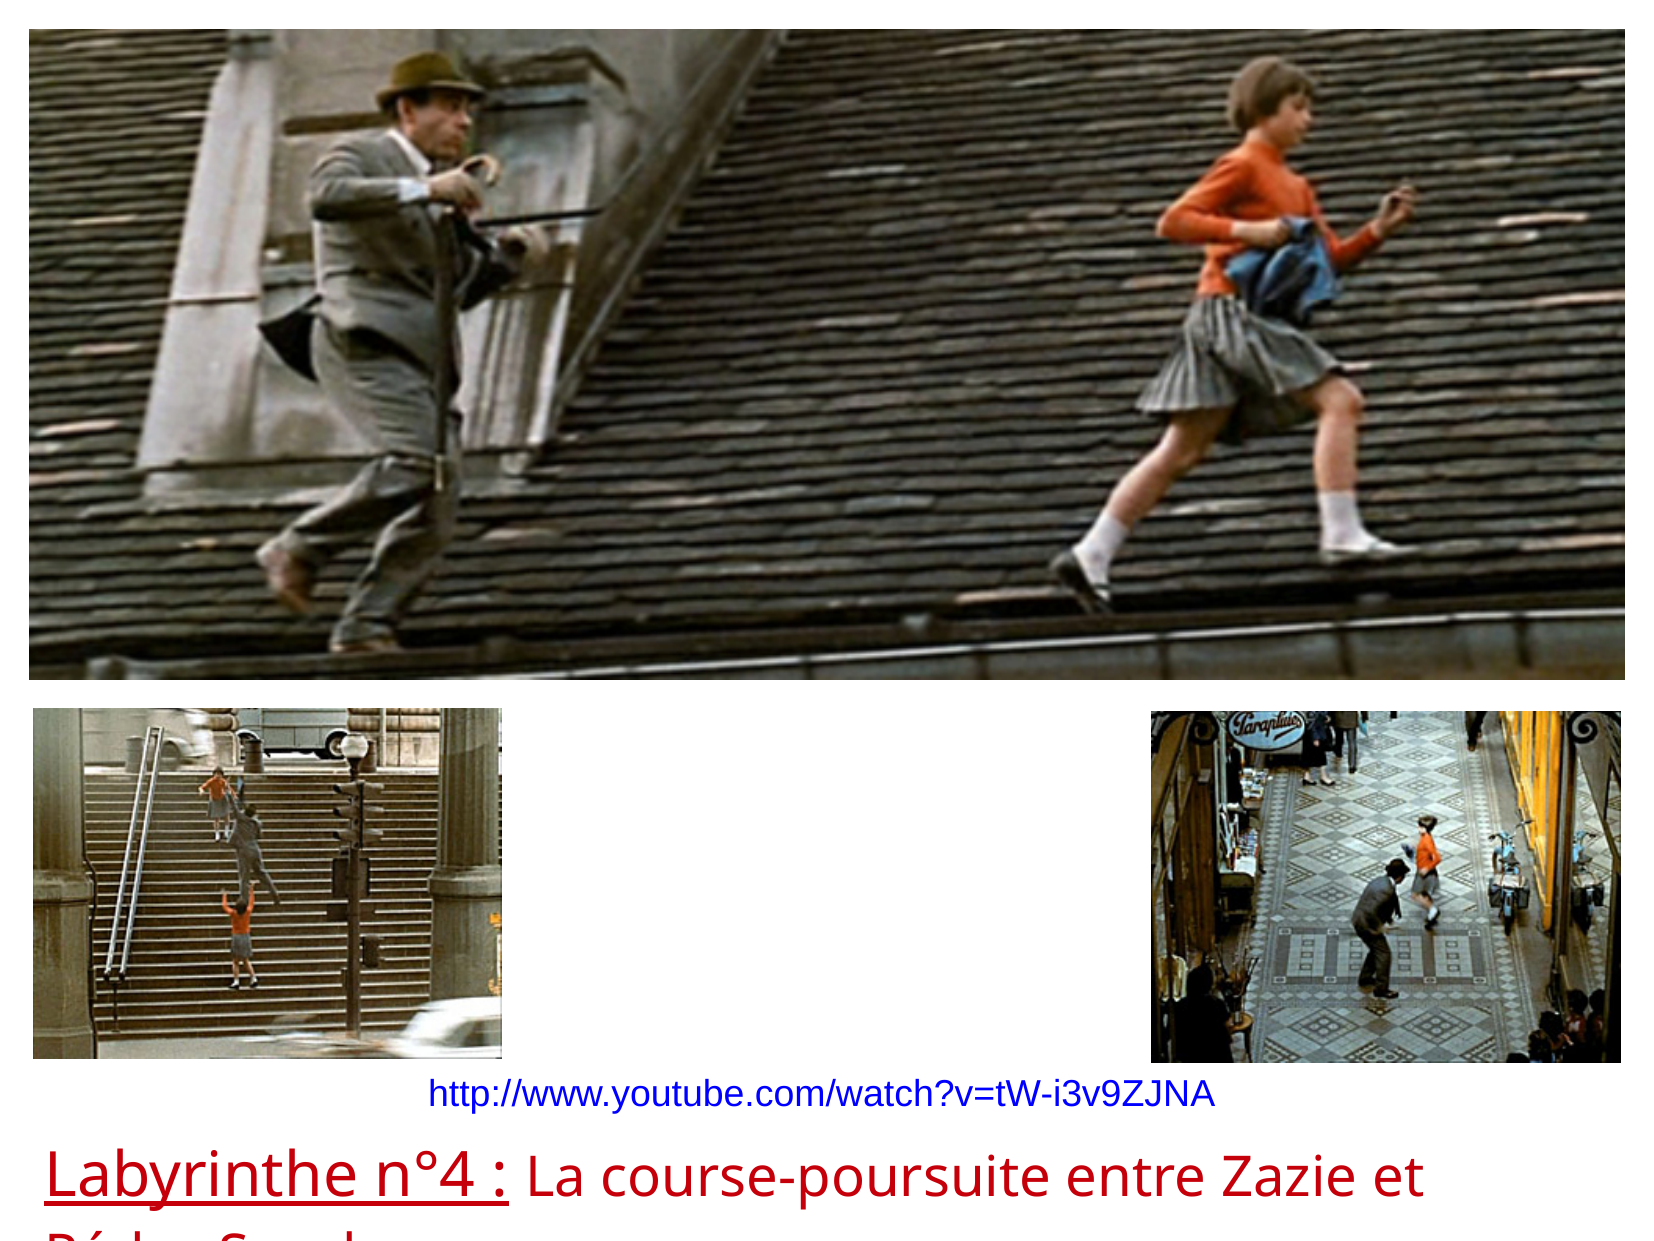

http://www.youtube.com/watch?v=tW-i3v9ZJNA
Labyrinthe n°4 : La course-poursuite entre Zazie et Pédro-Surplus